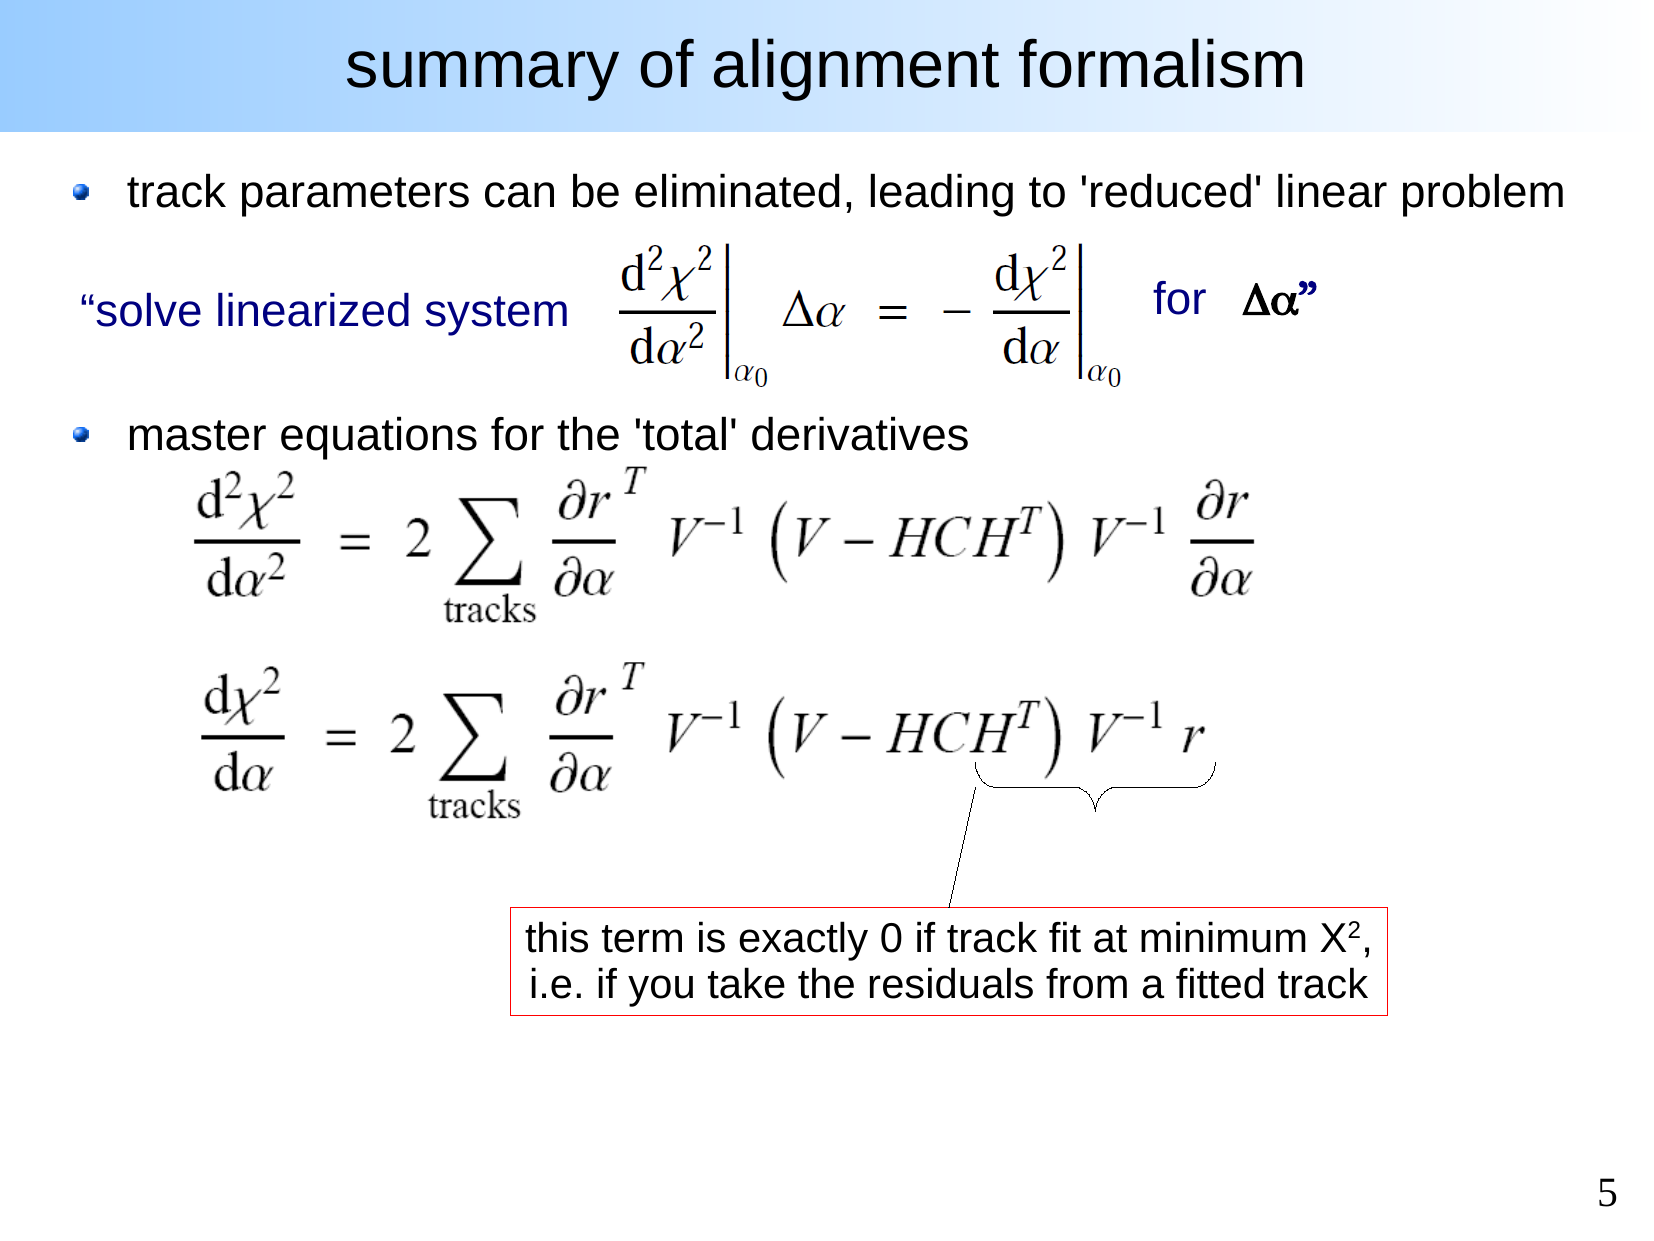

summary of alignment formalism
track parameters can be eliminated, leading to 'reduced' linear problem
for Da”
“solve linearized system
master equations for the 'total' derivatives
this term is exactly 0 if track fit at minimum X2, i.e. if you take the residuals from a fitted track
5
# ingredients for each track
vector of residuals r
measurement covariance matrix V (diagonal)
derivatives of residuals to track parameters H
track covariance matrix C
derivatives of residuals to alignment parameters ∂r/∂
for Da